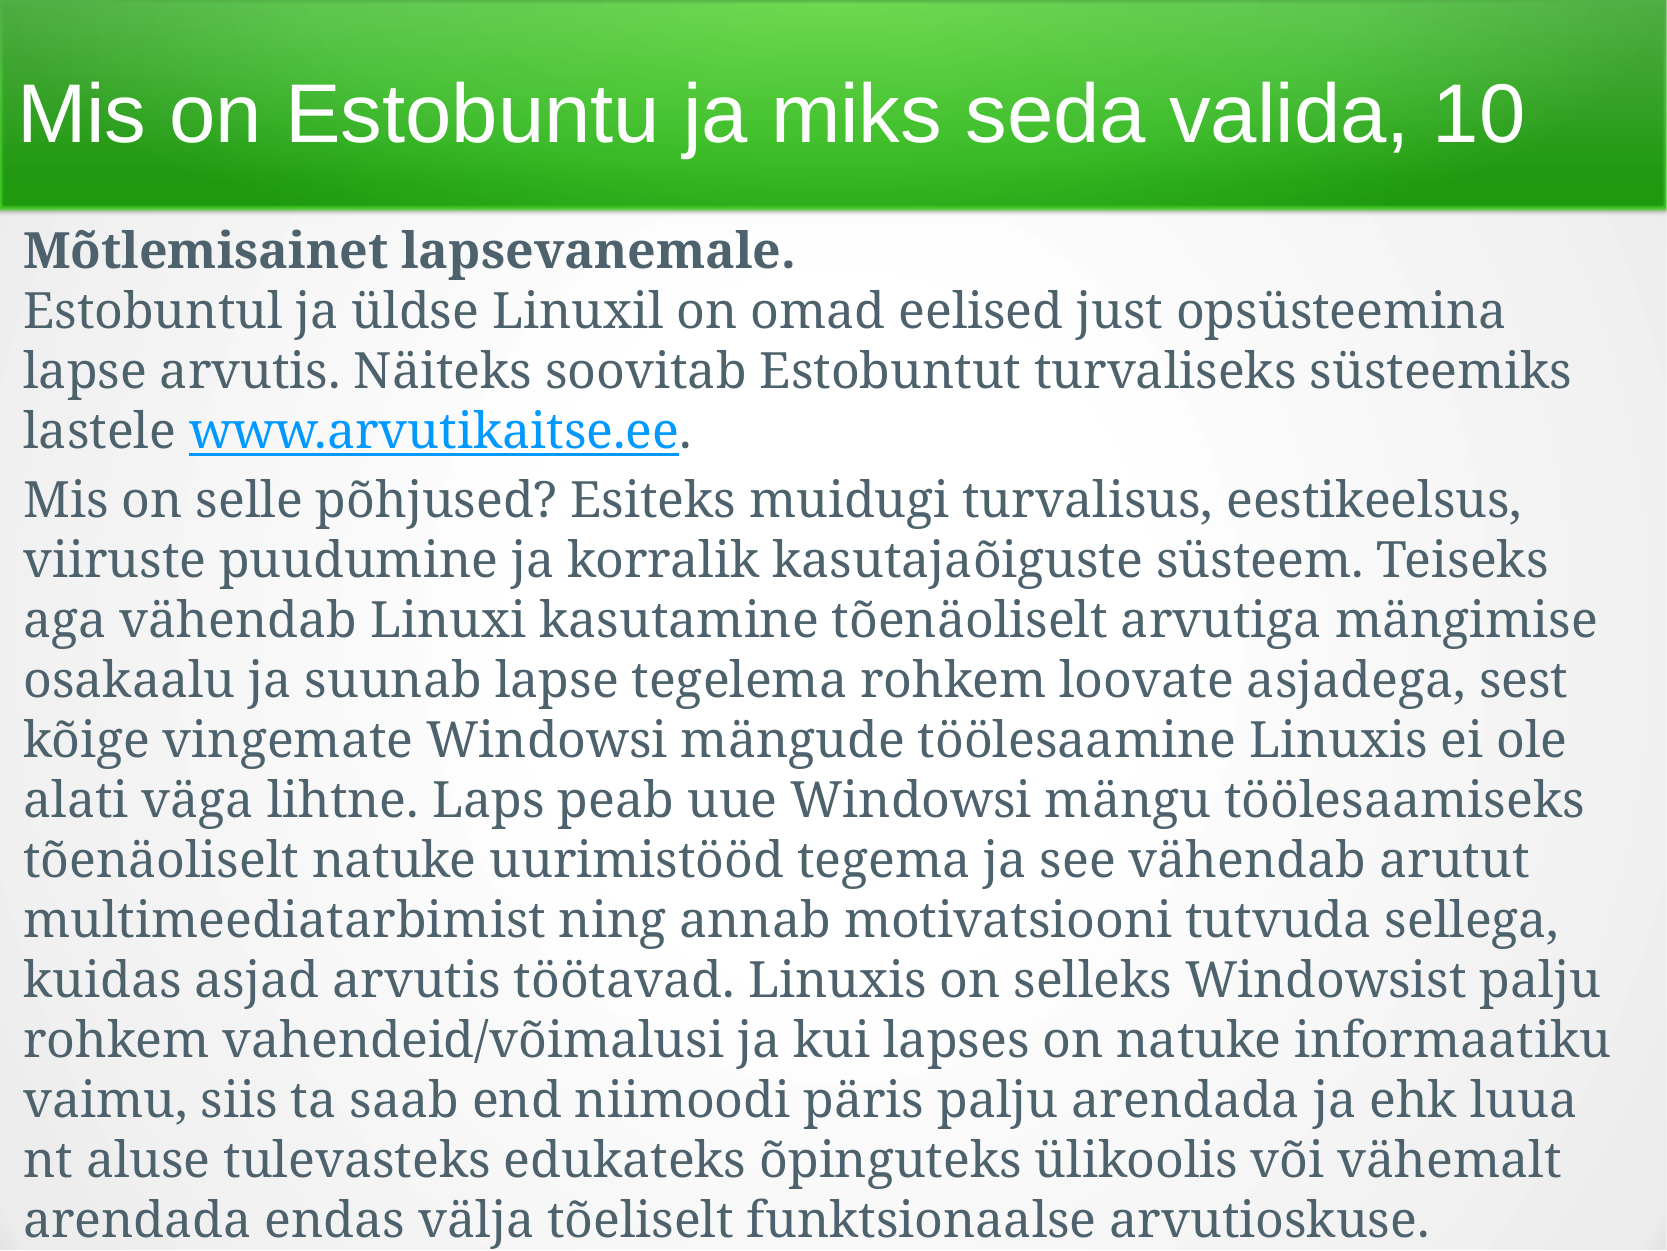

# Mis on Estobuntu ja miks seda valida, 10
Mõtlemisainet lapsevanemale.
Estobuntul ja üldse Linuxil on omad eelised just opsüsteemina lapse arvutis. Näiteks soovitab Estobuntut turvaliseks süsteemiks lastele www.arvutikaitse.ee.
Mis on selle põhjused? Esiteks muidugi turvalisus, eestikeelsus, viiruste puudumine ja korralik kasutajaõiguste süsteem. Teiseks aga vähendab Linuxi kasutamine tõenäoliselt arvutiga mängimise osakaalu ja suunab lapse tegelema rohkem loovate asjadega, sest kõige vingemate Windowsi mängude töölesaamine Linuxis ei ole alati väga lihtne. Laps peab uue Windowsi mängu töölesaamiseks tõenäoliselt natuke uurimistööd tegema ja see vähendab arutut multimeediatarbimist ning annab motivatsiooni tutvuda sellega, kuidas asjad arvutis töötavad. Linuxis on selleks Windowsist palju rohkem vahendeid/võimalusi ja kui lapses on natuke informaatiku vaimu, siis ta saab end niimoodi päris palju arendada ja ehk luua nt aluse tulevasteks edukateks õpinguteks ülikoolis või vähemalt arendada endas välja tõeliselt funktsionaalse arvutioskuse.